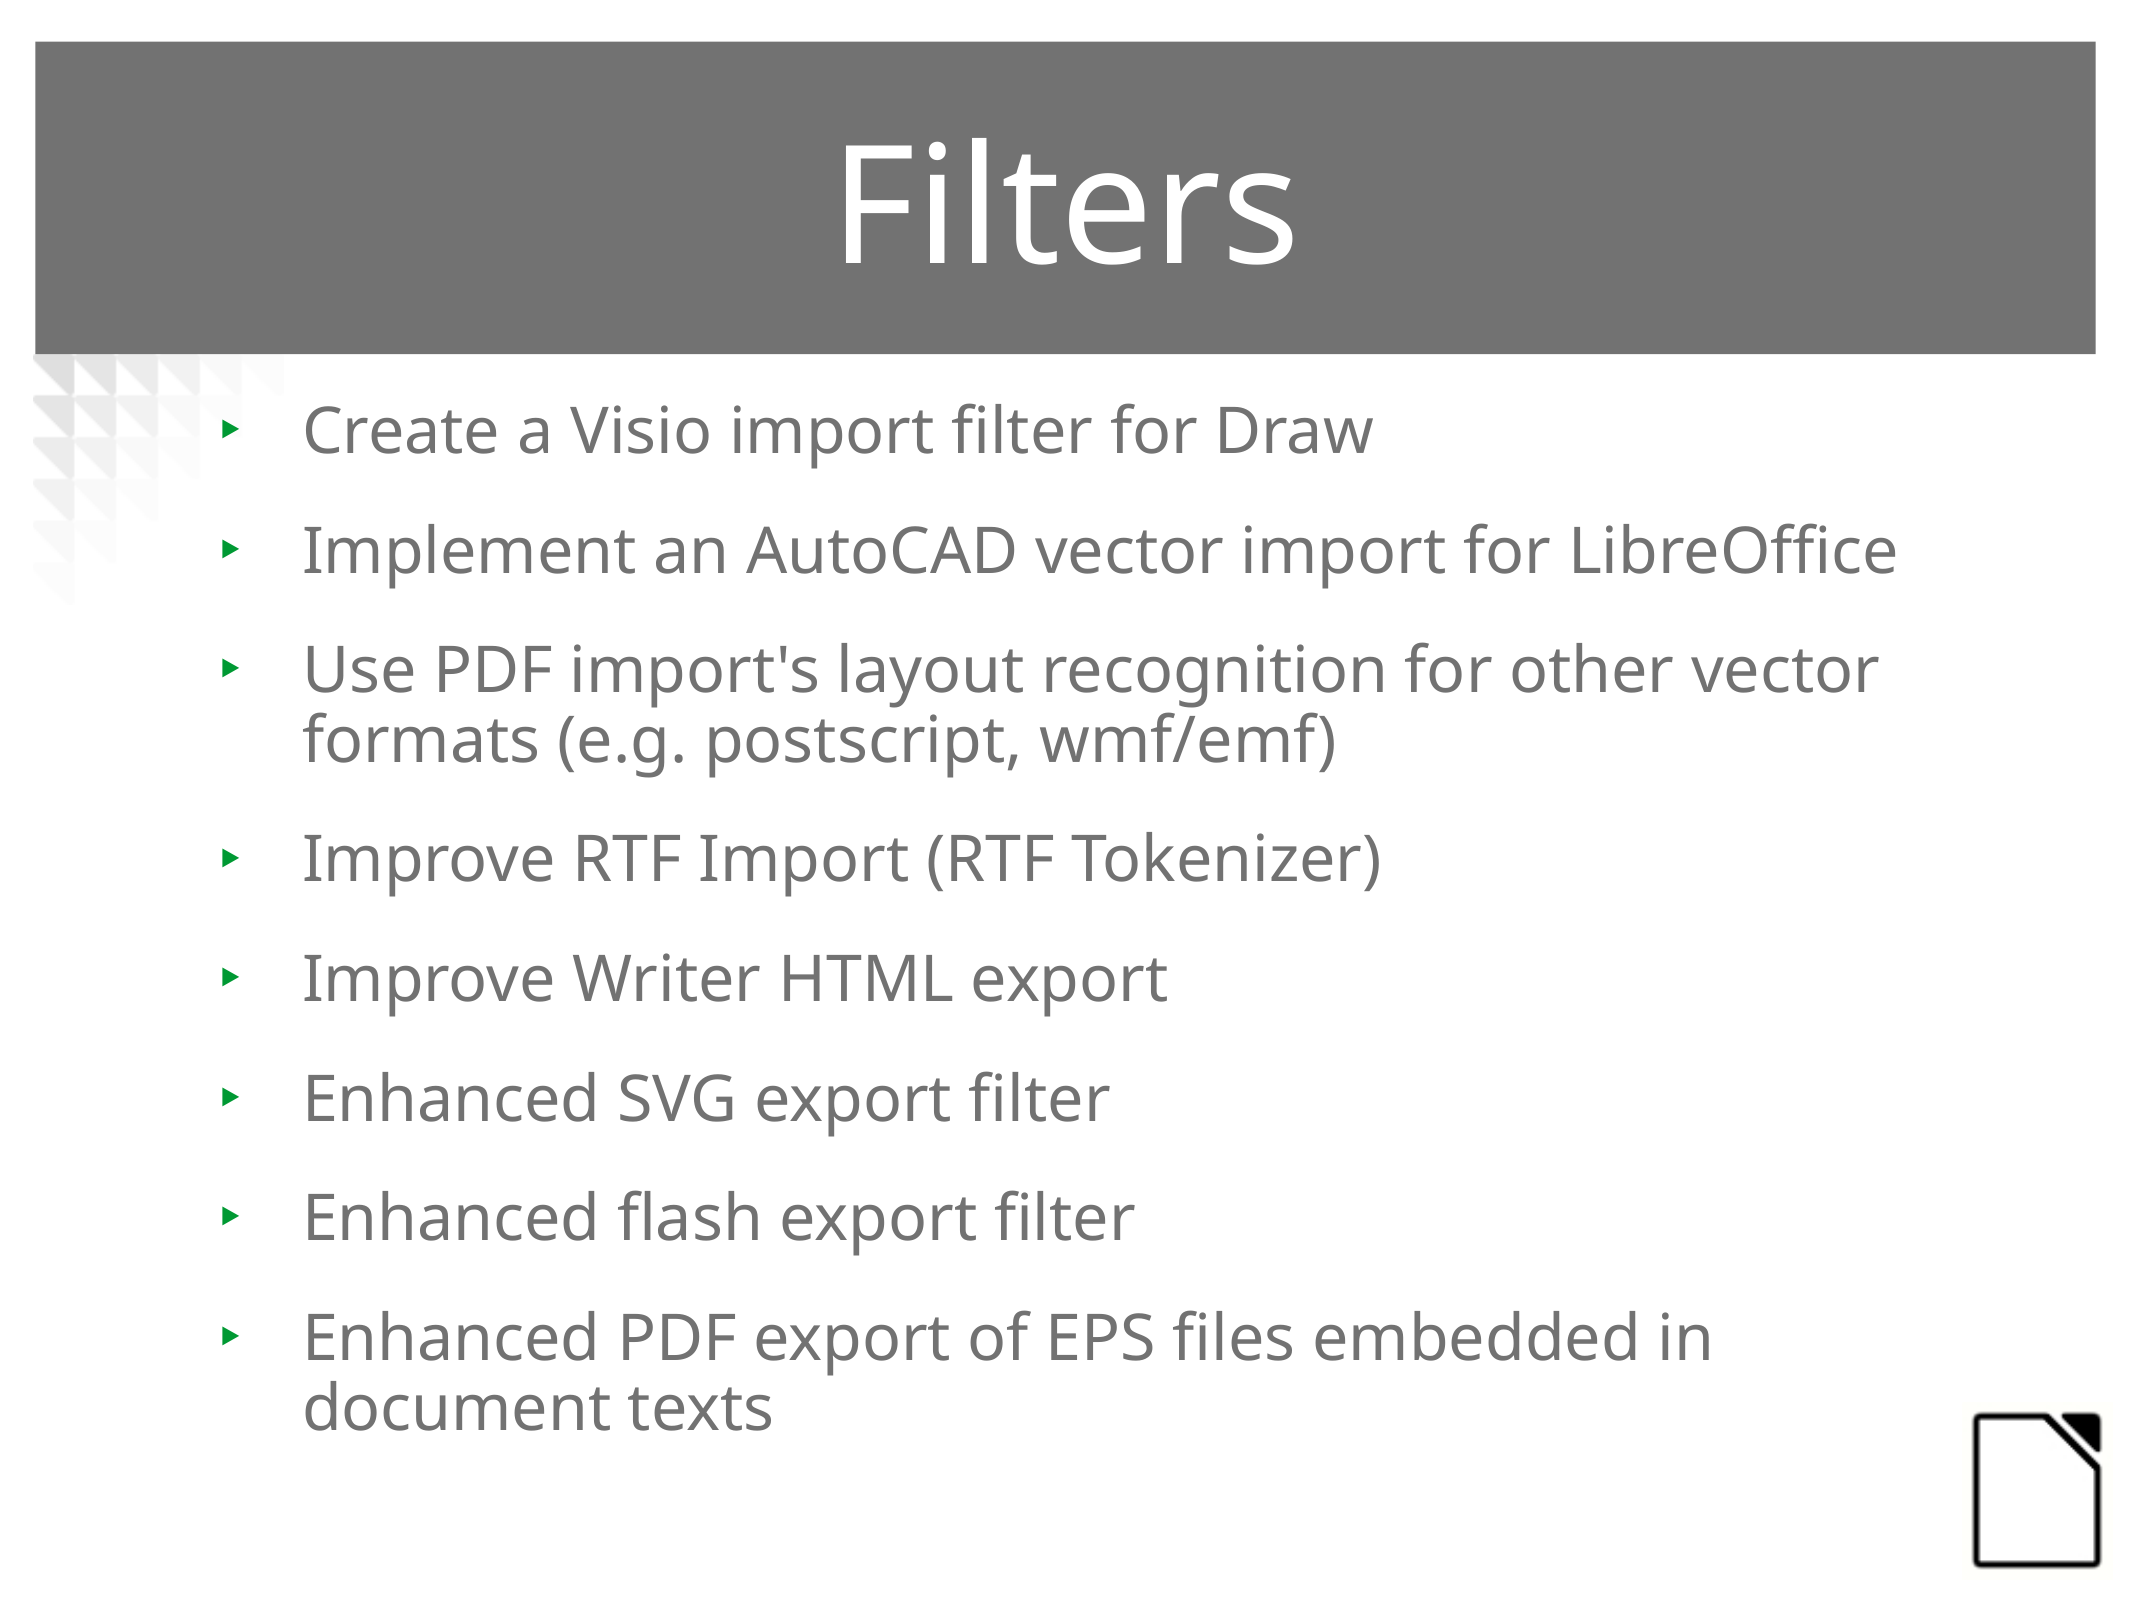

Filters
# Create a Visio import filter for Draw
Implement an AutoCAD vector import for LibreOffice
Use PDF import's layout recognition for other vector formats (e.g. postscript, wmf/emf)
Improve RTF Import (RTF Tokenizer)
Improve Writer HTML export
Enhanced SVG export filter
Enhanced flash export filter
Enhanced PDF export of EPS files embedded in document texts